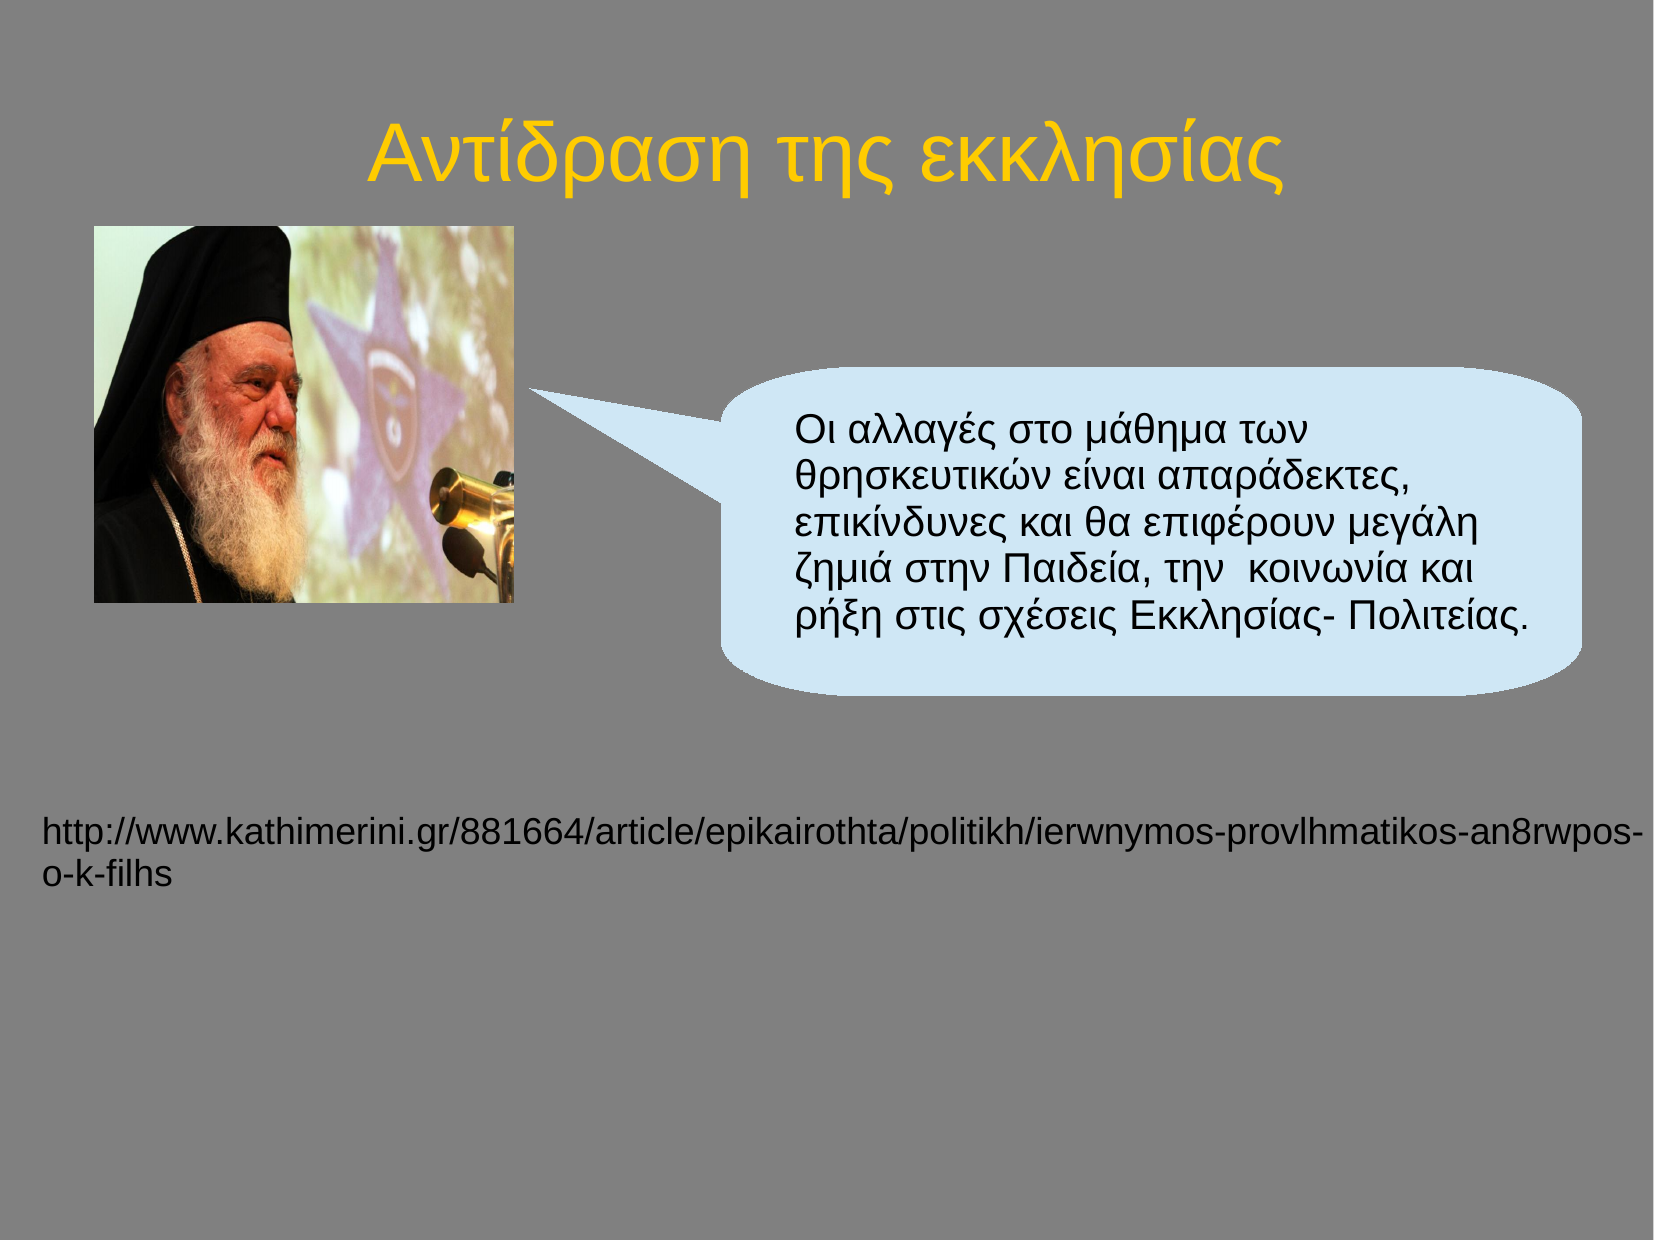

# Αντίδραση της εκκλησίας
Οι αλλαγές στο μάθημα των θρησκευτικών είναι απαράδεκτες, επικίνδυνες και θα επιφέρουν μεγάλη ζημιά στην Παιδεία, την κοινωνία και ρήξη στις σχέσεις Εκκλησίας- Πολιτείας.
http://www.kathimerini.gr/881664/article/epikairothta/politikh/ierwnymos-provlhmatikos-an8rwpos-o-k-filhs